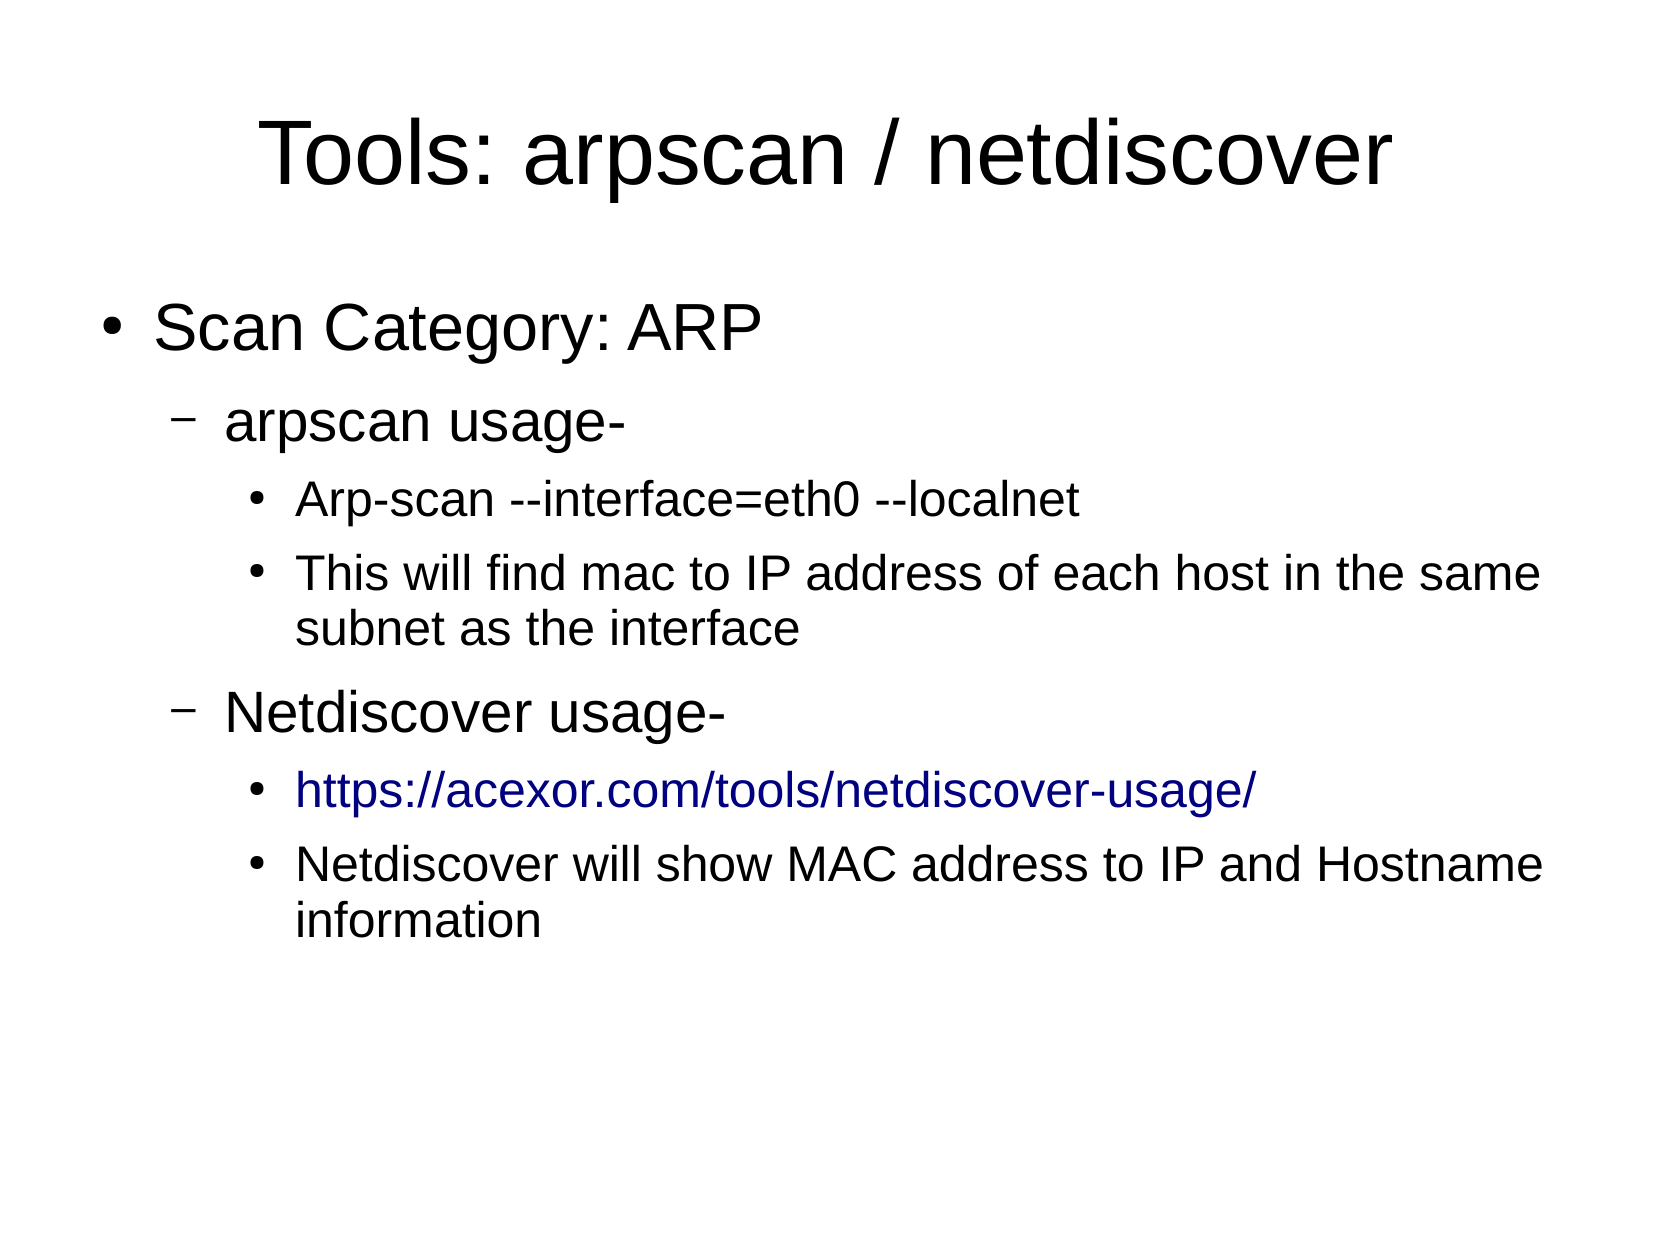

# Tools: arpscan / netdiscover
Scan Category: ARP
arpscan usage-
Arp-scan --interface=eth0 --localnet
This will find mac to IP address of each host in the same subnet as the interface
Netdiscover usage-
https://acexor.com/tools/netdiscover-usage/
Netdiscover will show MAC address to IP and Hostname information